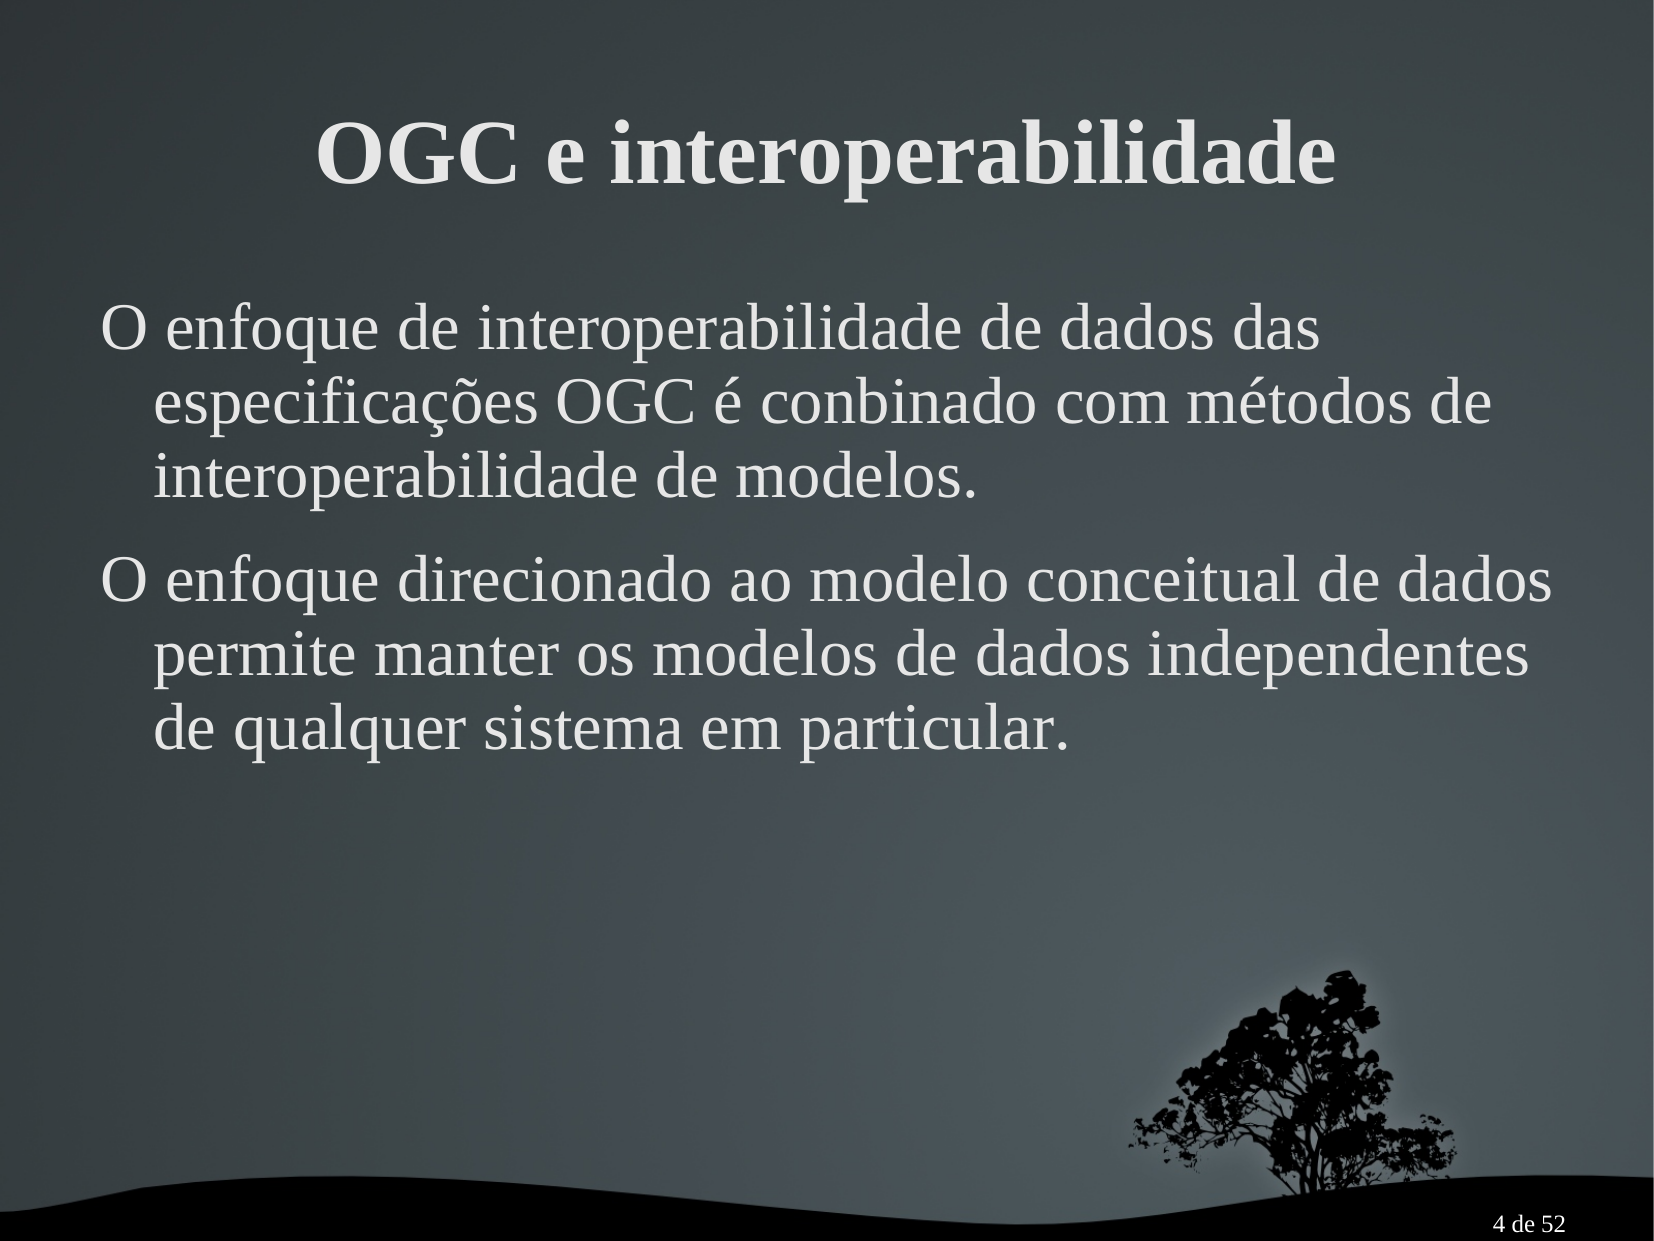

# OGC e interoperabilidade
O enfoque de interoperabilidade de dados das especificações OGC é conbinado com métodos de interoperabilidade de modelos.
O enfoque direcionado ao modelo conceitual de dados permite manter os modelos de dados independentes de qualquer sistema em particular.
4